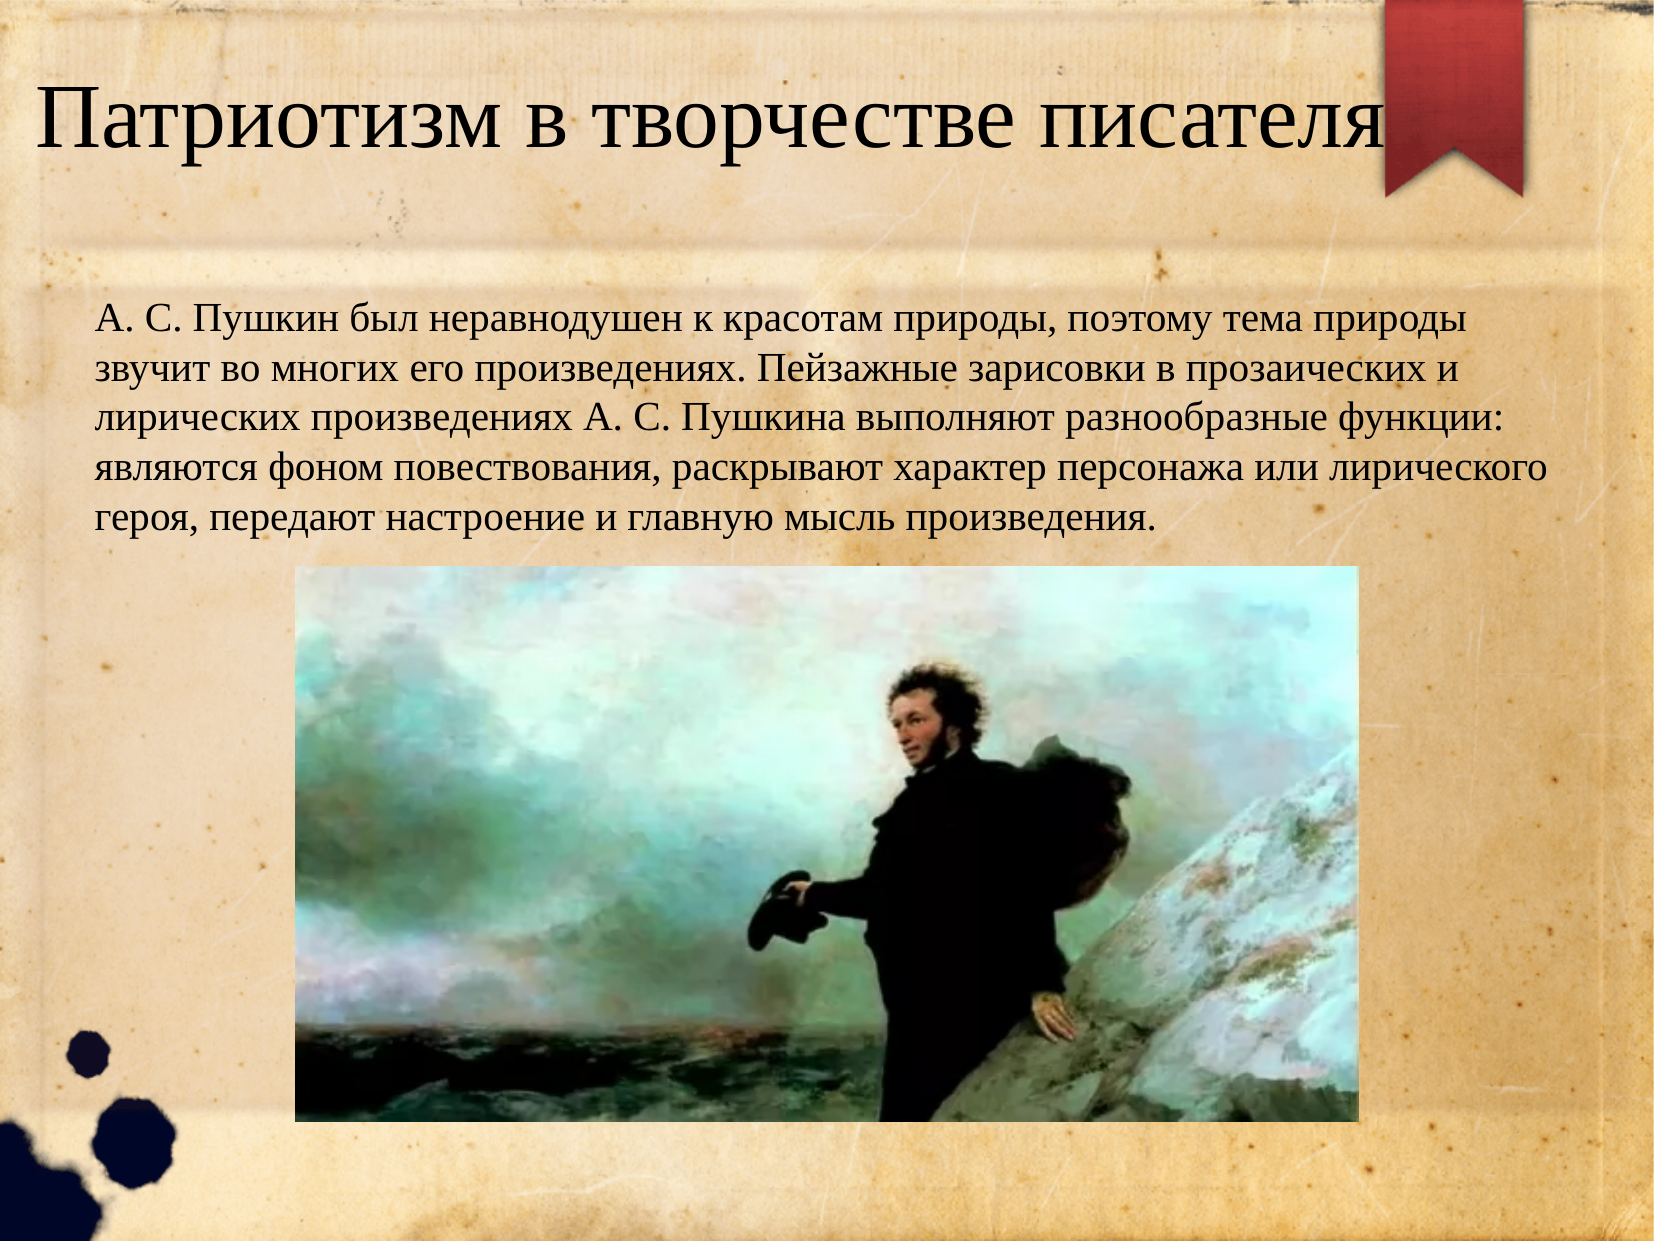

# Патриотизм в творчестве писателя
А. С. Пушкин был неравнодушен к красотам природы, поэтому тема природы звучит во многих его произведениях. Пейзажные зарисовки в прозаических и лирических произведениях А. С. Пушкина выполняют разнообразные функции: являются фоном повествования, раскрывают характер персонажа или лирического героя, передают настроение и главную мысль произведения.